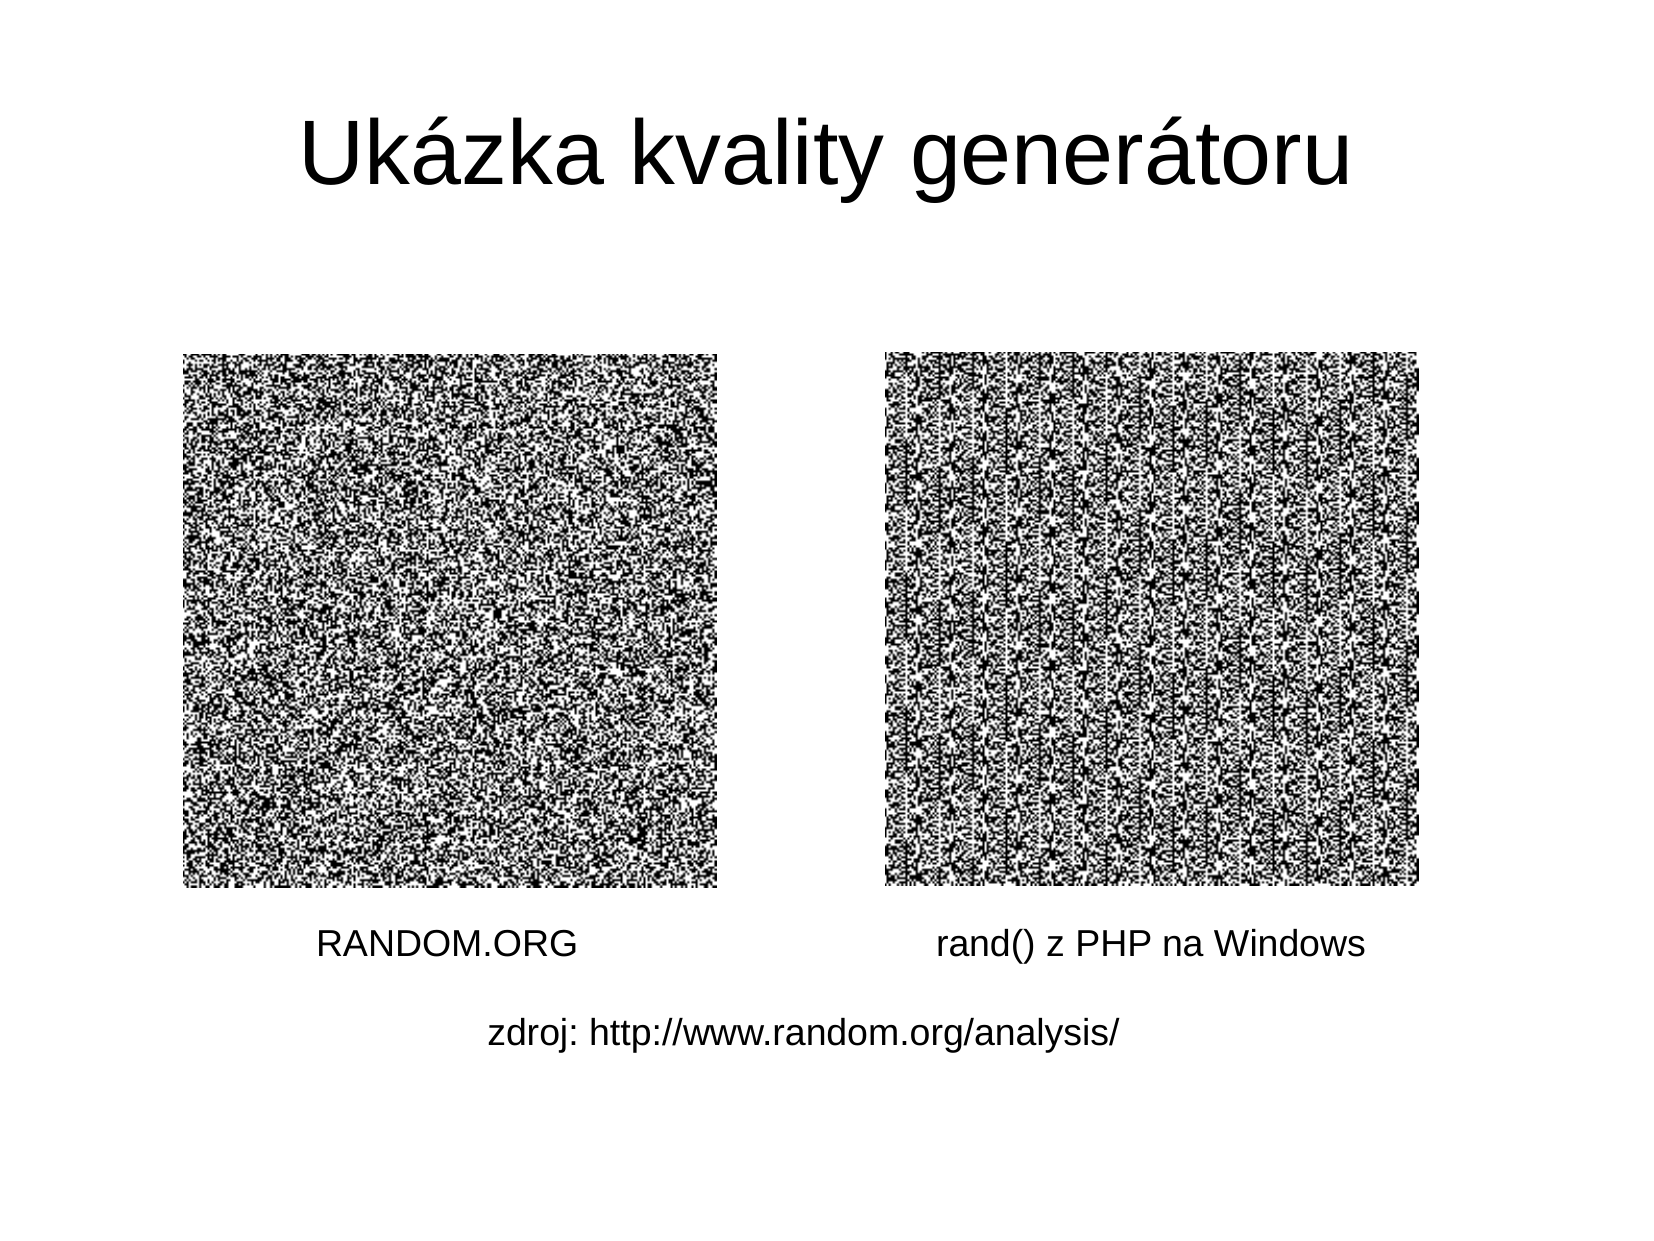

# Ukázka kvality generátoru
RANDOM.ORG
rand() z PHP na Windows
zdroj: http://www.random.org/analysis/